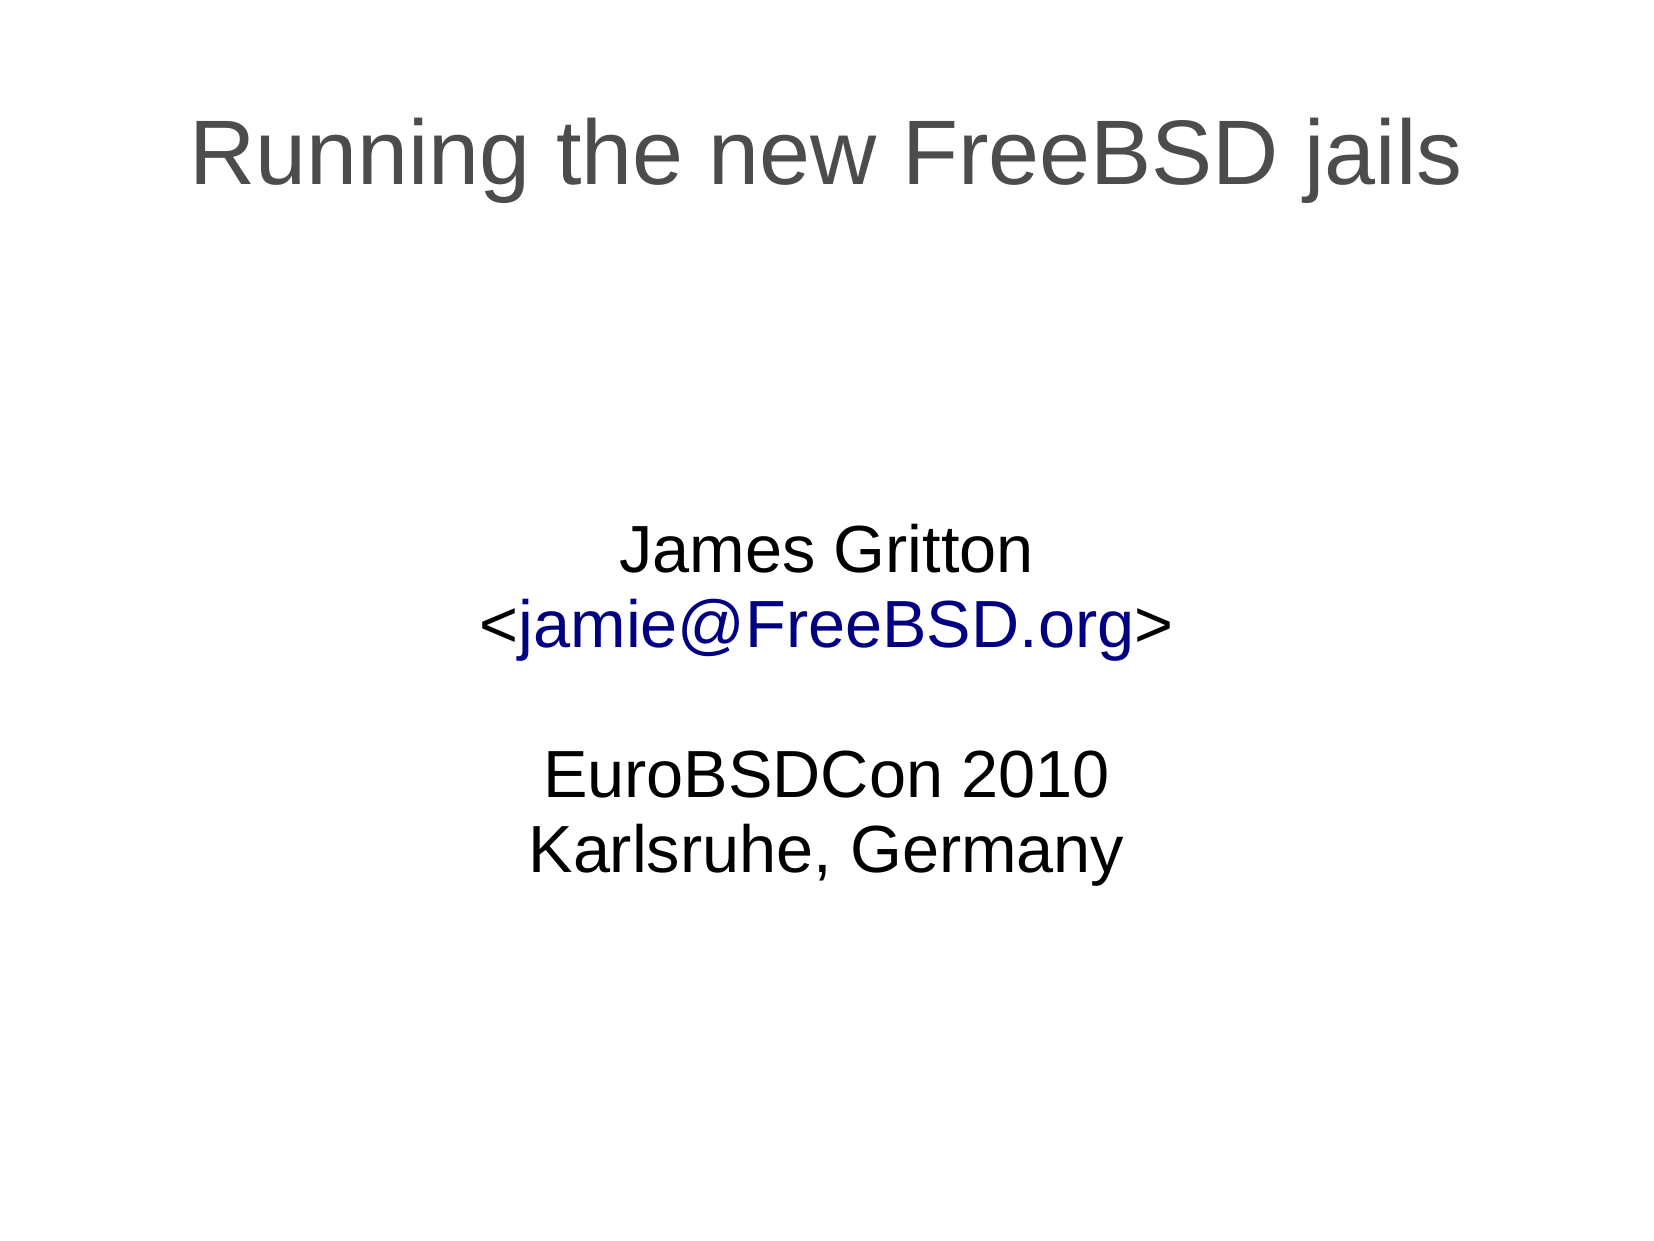

# Running the new FreeBSD jails
James Gritton
<jamie@FreeBSD.org>
EuroBSDCon 2010
Karlsruhe, Germany